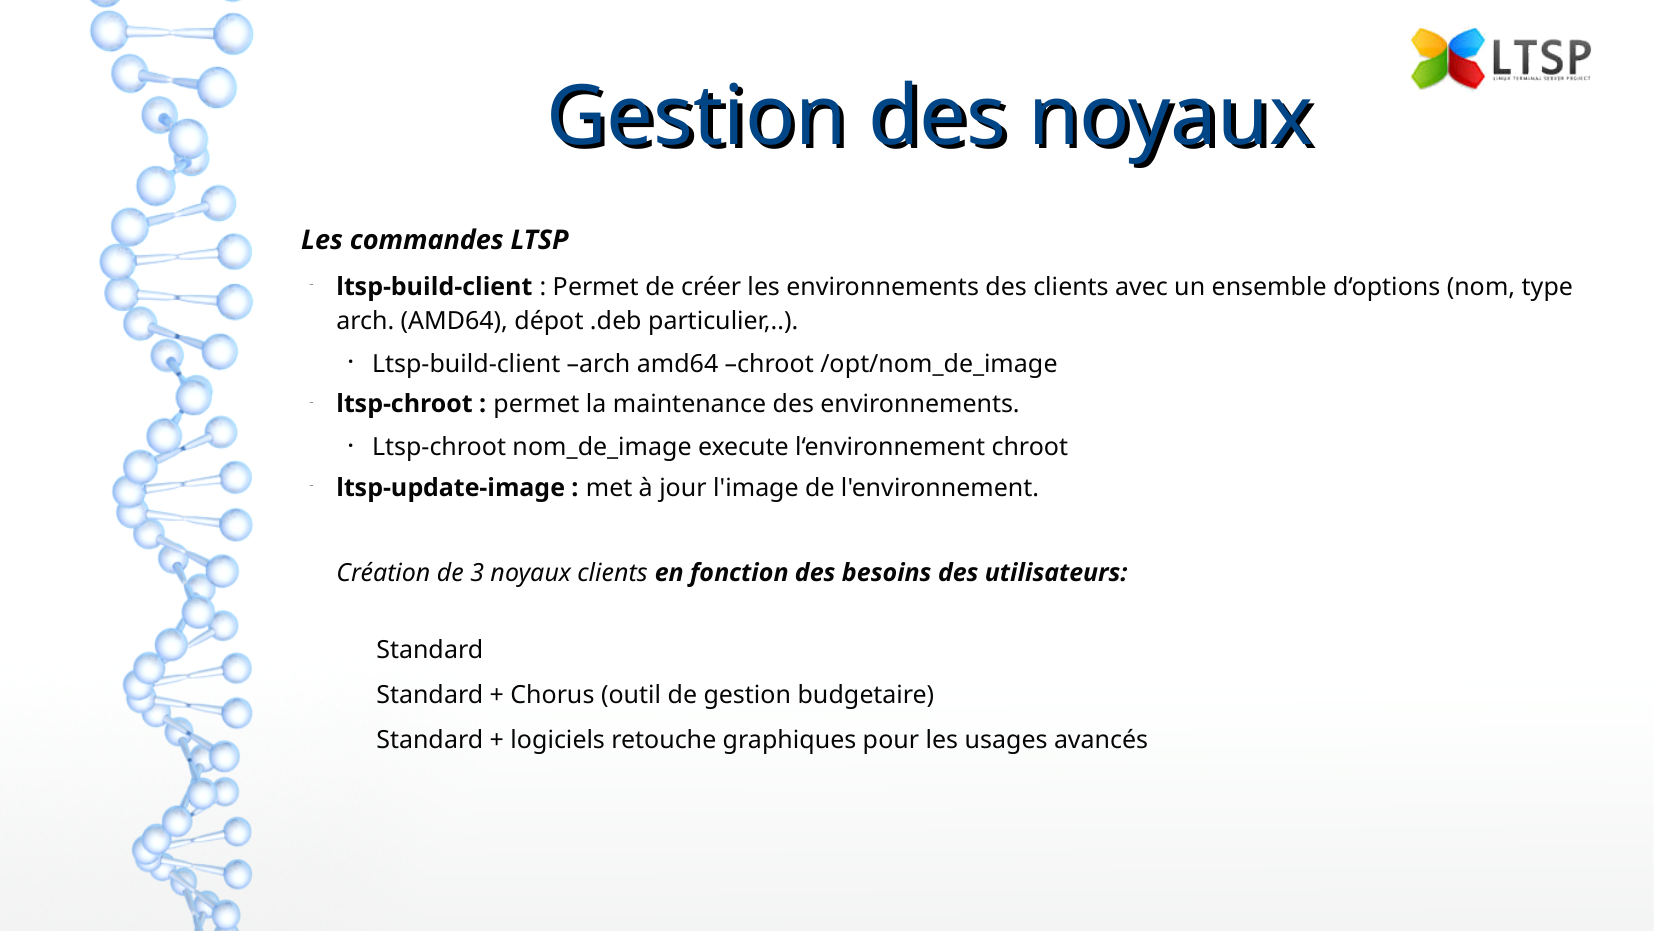

# Gestion des noyaux
Les commandes LTSP
ltsp-build-client : Permet de créer les environnements des clients avec un ensemble d‘options (nom, type arch. (AMD64), dépot .deb particulier,..).
Ltsp-build-client –arch amd64 –chroot /opt/nom_de_image
ltsp-chroot : permet la maintenance des environnements.
Ltsp-chroot nom_de_image execute l‘environnement chroot
ltsp-update-image : met à jour l'image de l'environnement.
Création de 3 noyaux clients en fonction des besoins des utilisateurs:
			Standard
 			Standard + Chorus (outil de gestion budgetaire)
 			Standard + logiciels retouche graphiques pour les usages avancés